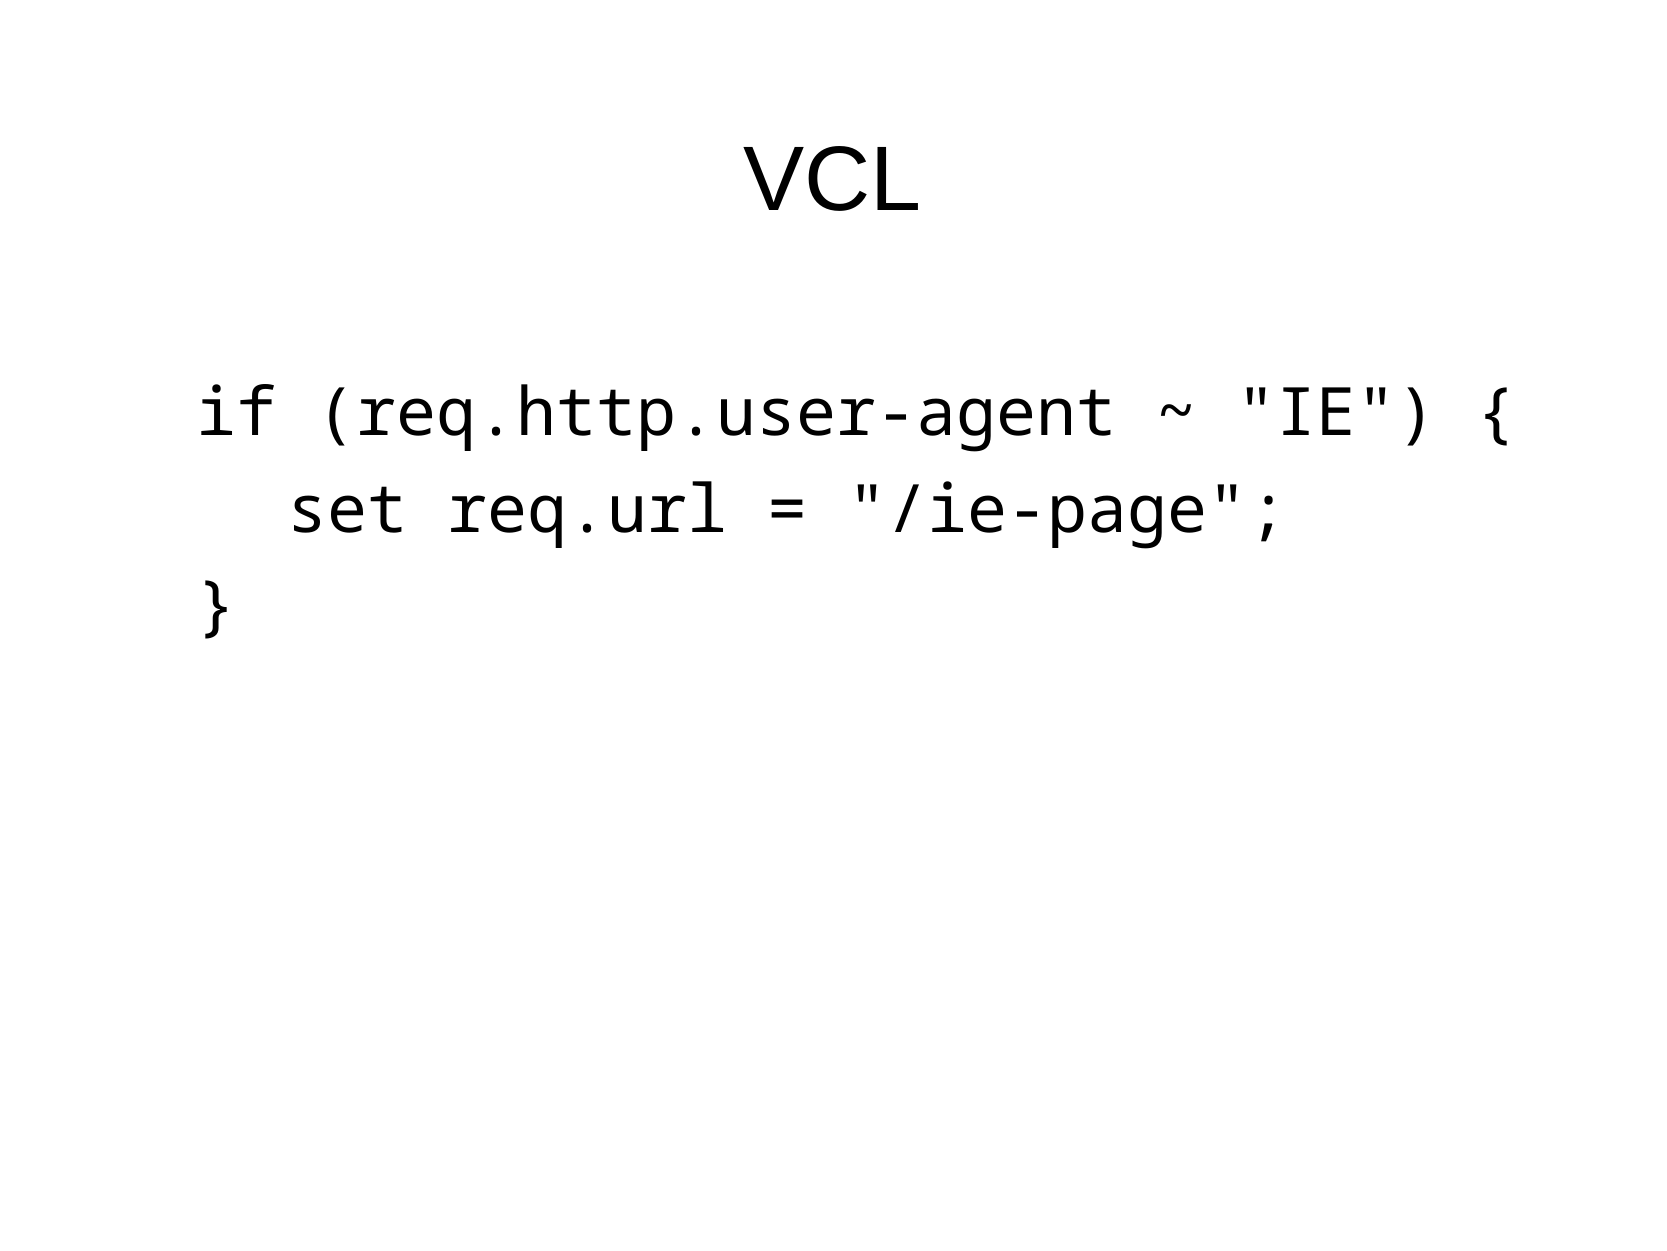

# VCL
	if (req.http.user-agent ~ "IE") {
			set req.url = "/ie-page";
	}